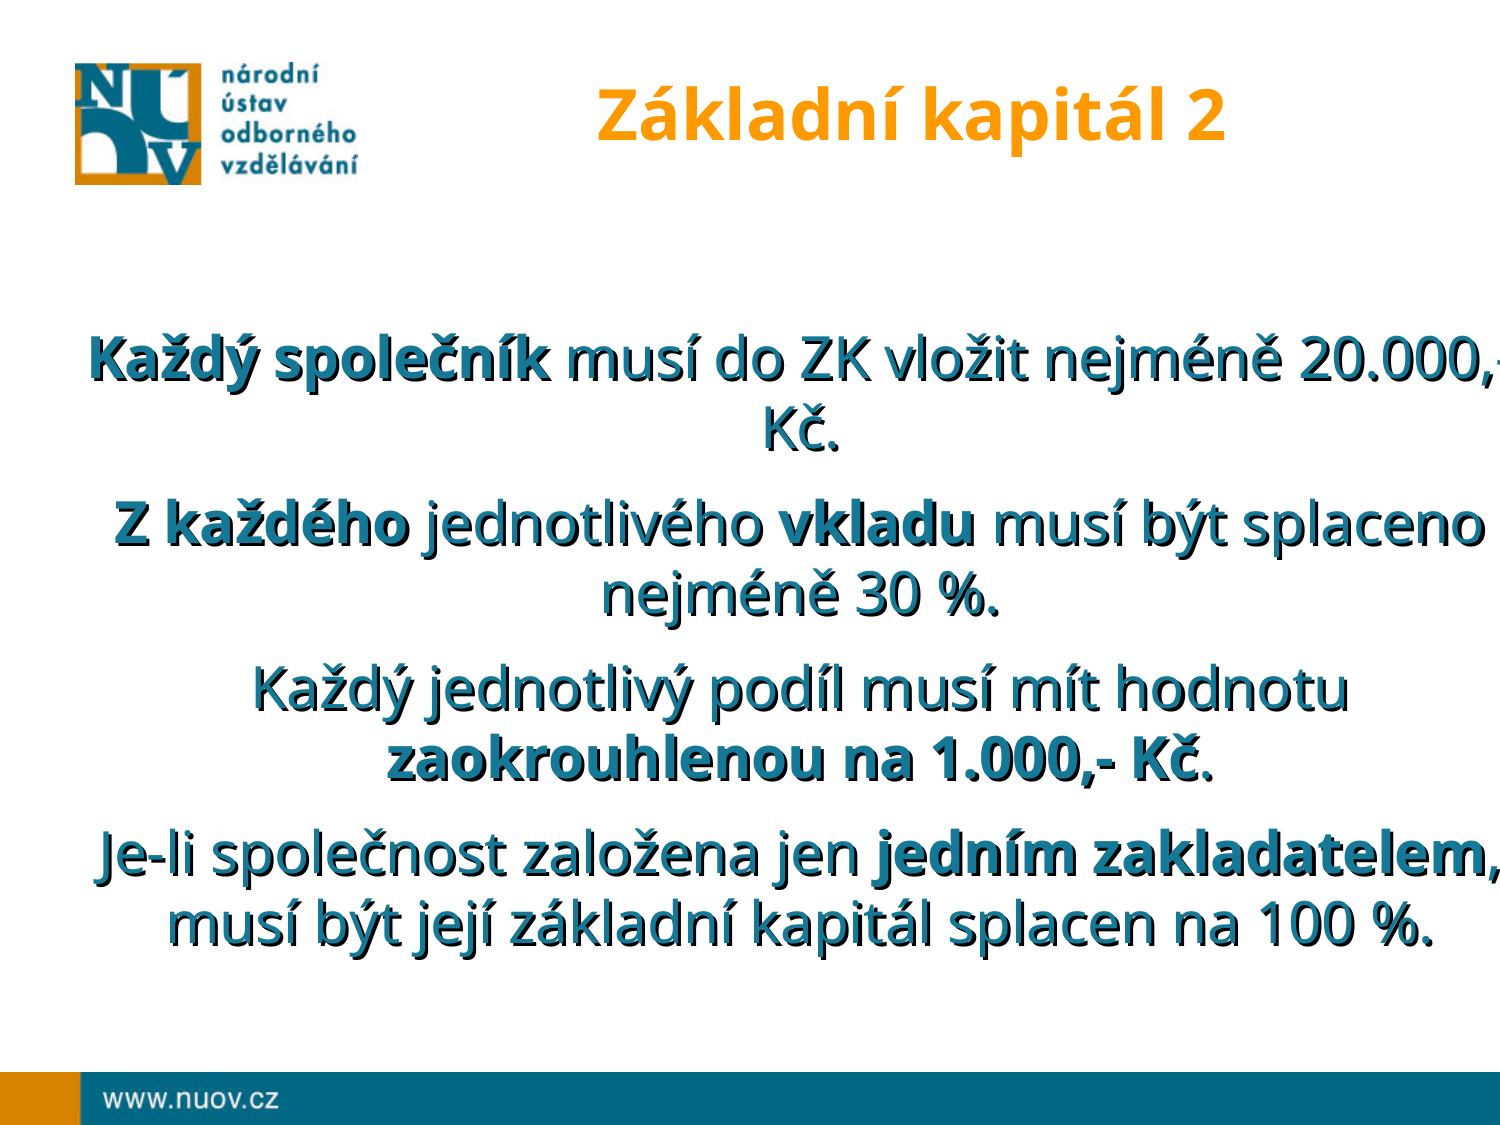

# Základní kapitál 2
Každý společník musí do ZK vložit nejméně 20.000,- Kč.
Z každého jednotlivého vkladu musí být splaceno nejméně 30 %.
Každý jednotlivý podíl musí mít hodnotu zaokrouhlenou na 1.000,- Kč.
Je-li společnost založena jen jedním zakladatelem, musí být její základní kapitál splacen na 100 %.